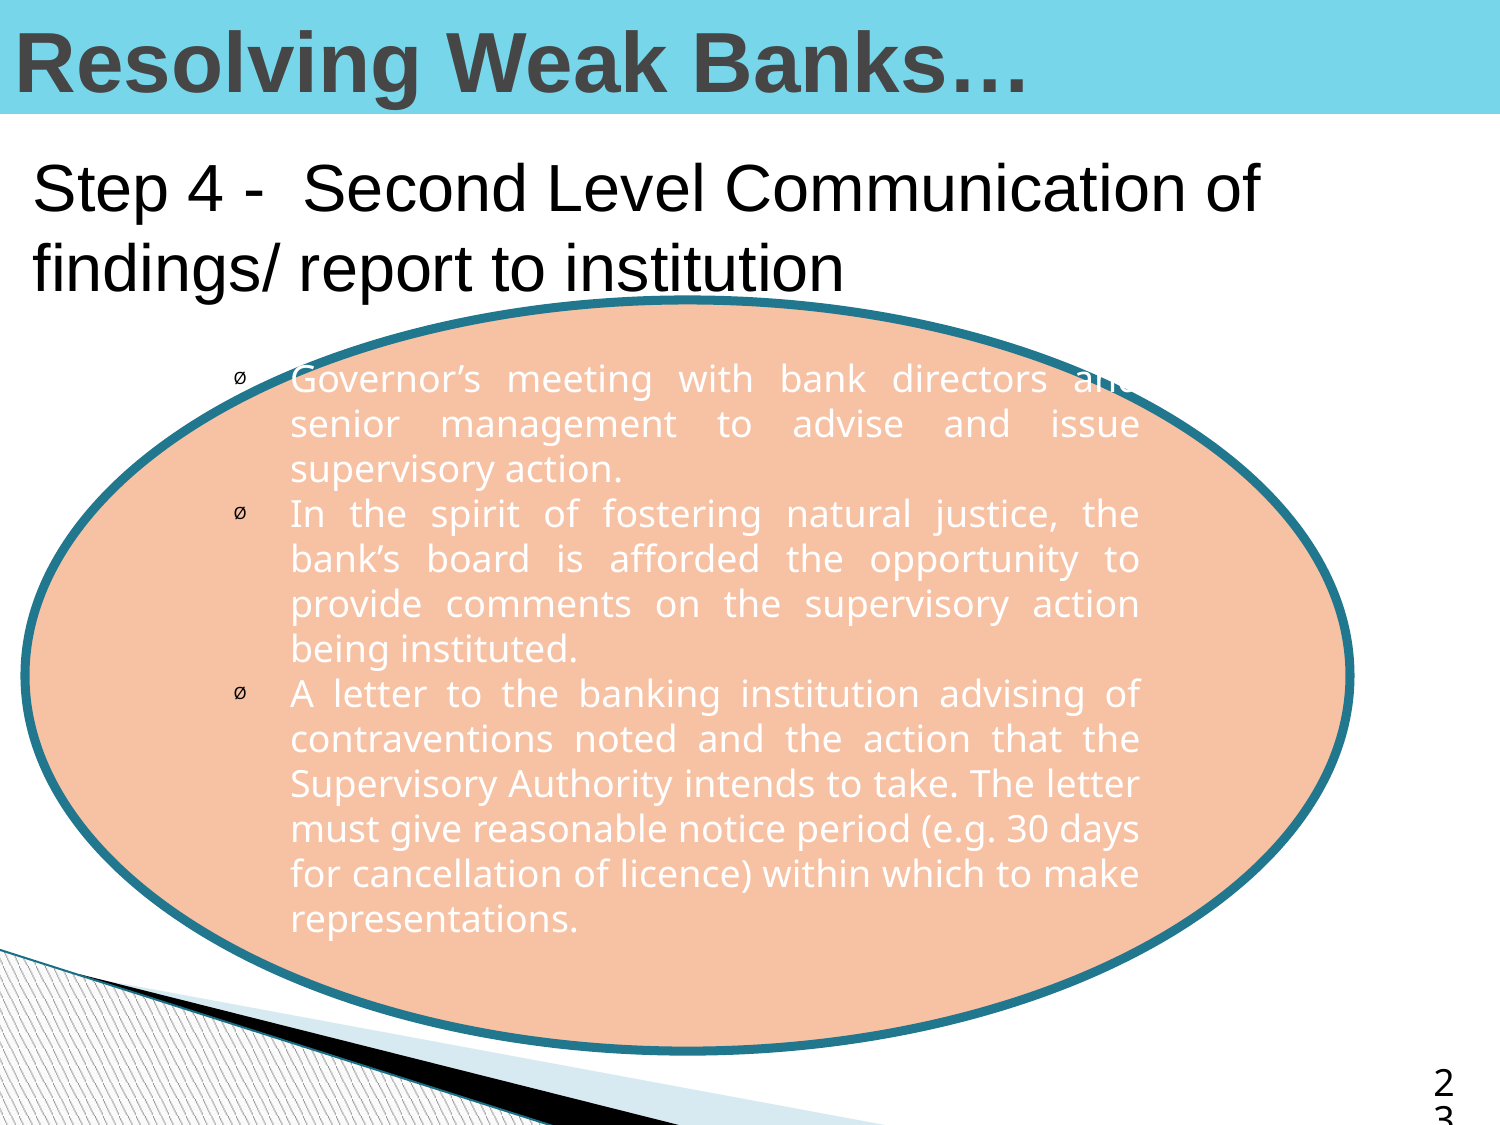

Resolving Weak Banks…
# Step 4 - Second Level Communication of findings/ report to institution
Governor’s meeting with bank directors and senior management to advise and issue supervisory action.
In the spirit of fostering natural justice, the bank’s board is afforded the opportunity to provide comments on the supervisory action being instituted.
A letter to the banking institution advising of contraventions noted and the action that the Supervisory Authority intends to take. The letter must give reasonable notice period (e.g. 30 days for cancellation of licence) within which to make representations.